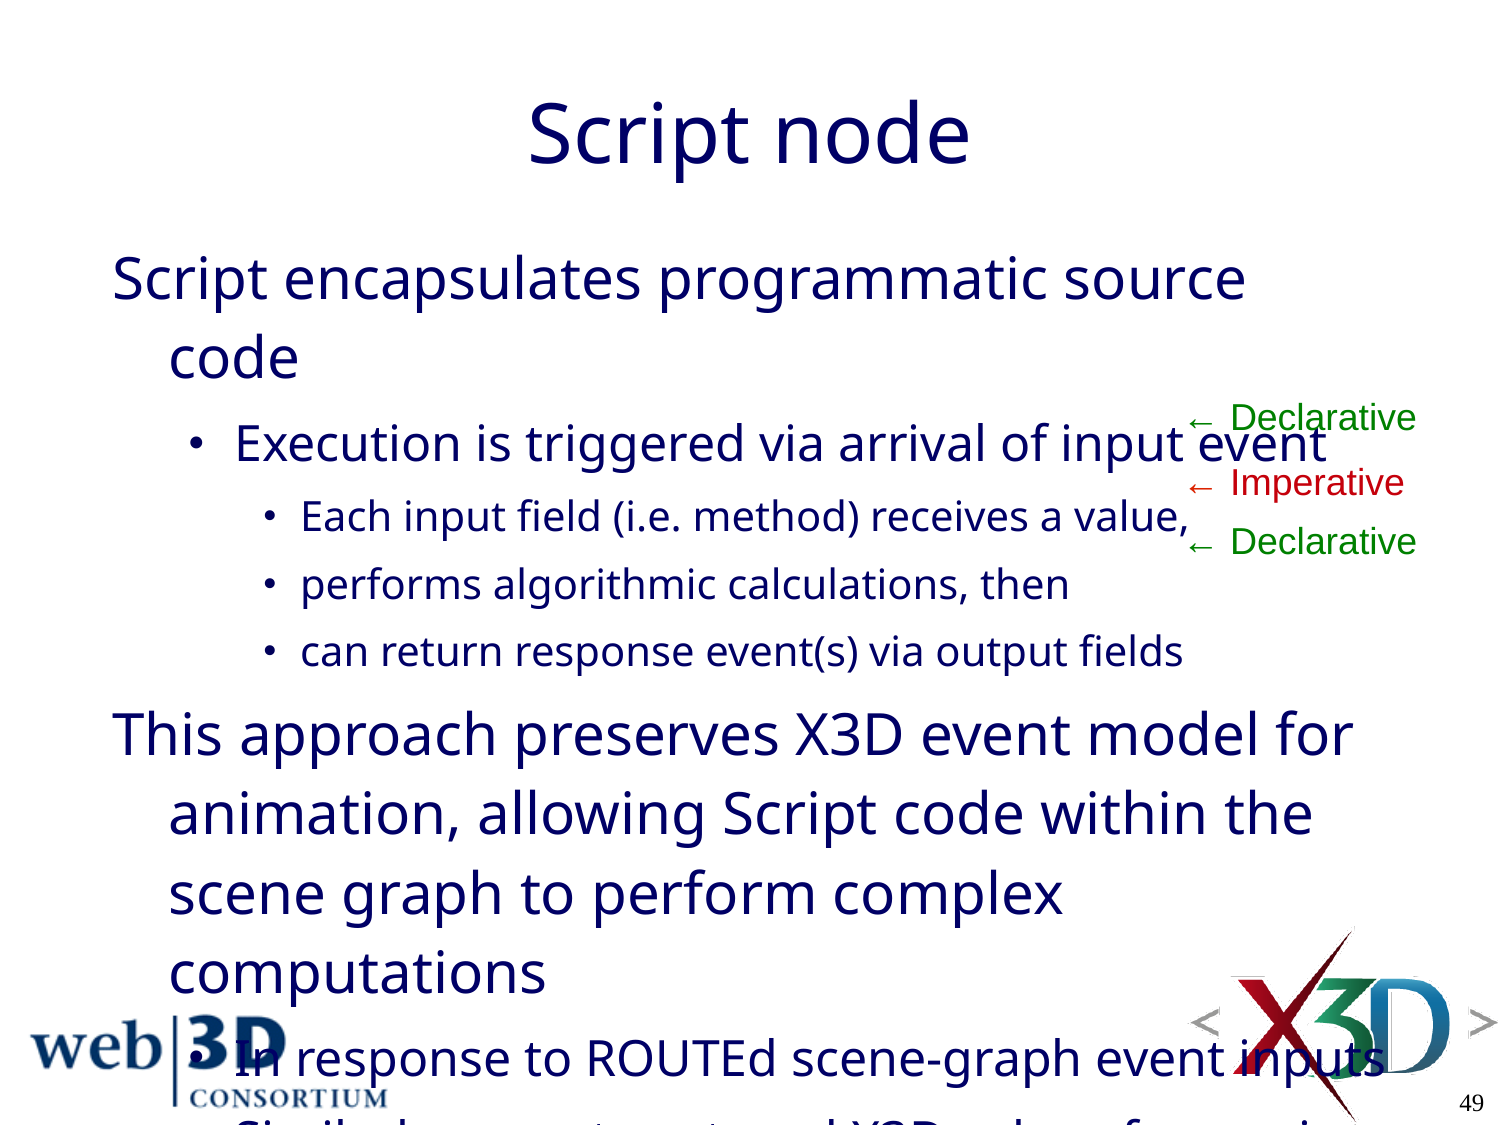

# Script node
Script encapsulates programmatic source code
Execution is triggered via arrival of input event
Each input field (i.e. method) receives a value,
performs algorithmic calculations, then
can return response event(s) via output fields
This approach preserves X3D event model for animation, allowing Script code within the scene graph to perform complex computations
In response to ROUTEd scene-graph event inputs
Similarly can return typed X3D values for use in scene graph via ROUTE connections
← Declarative
← Imperative
← Declarative